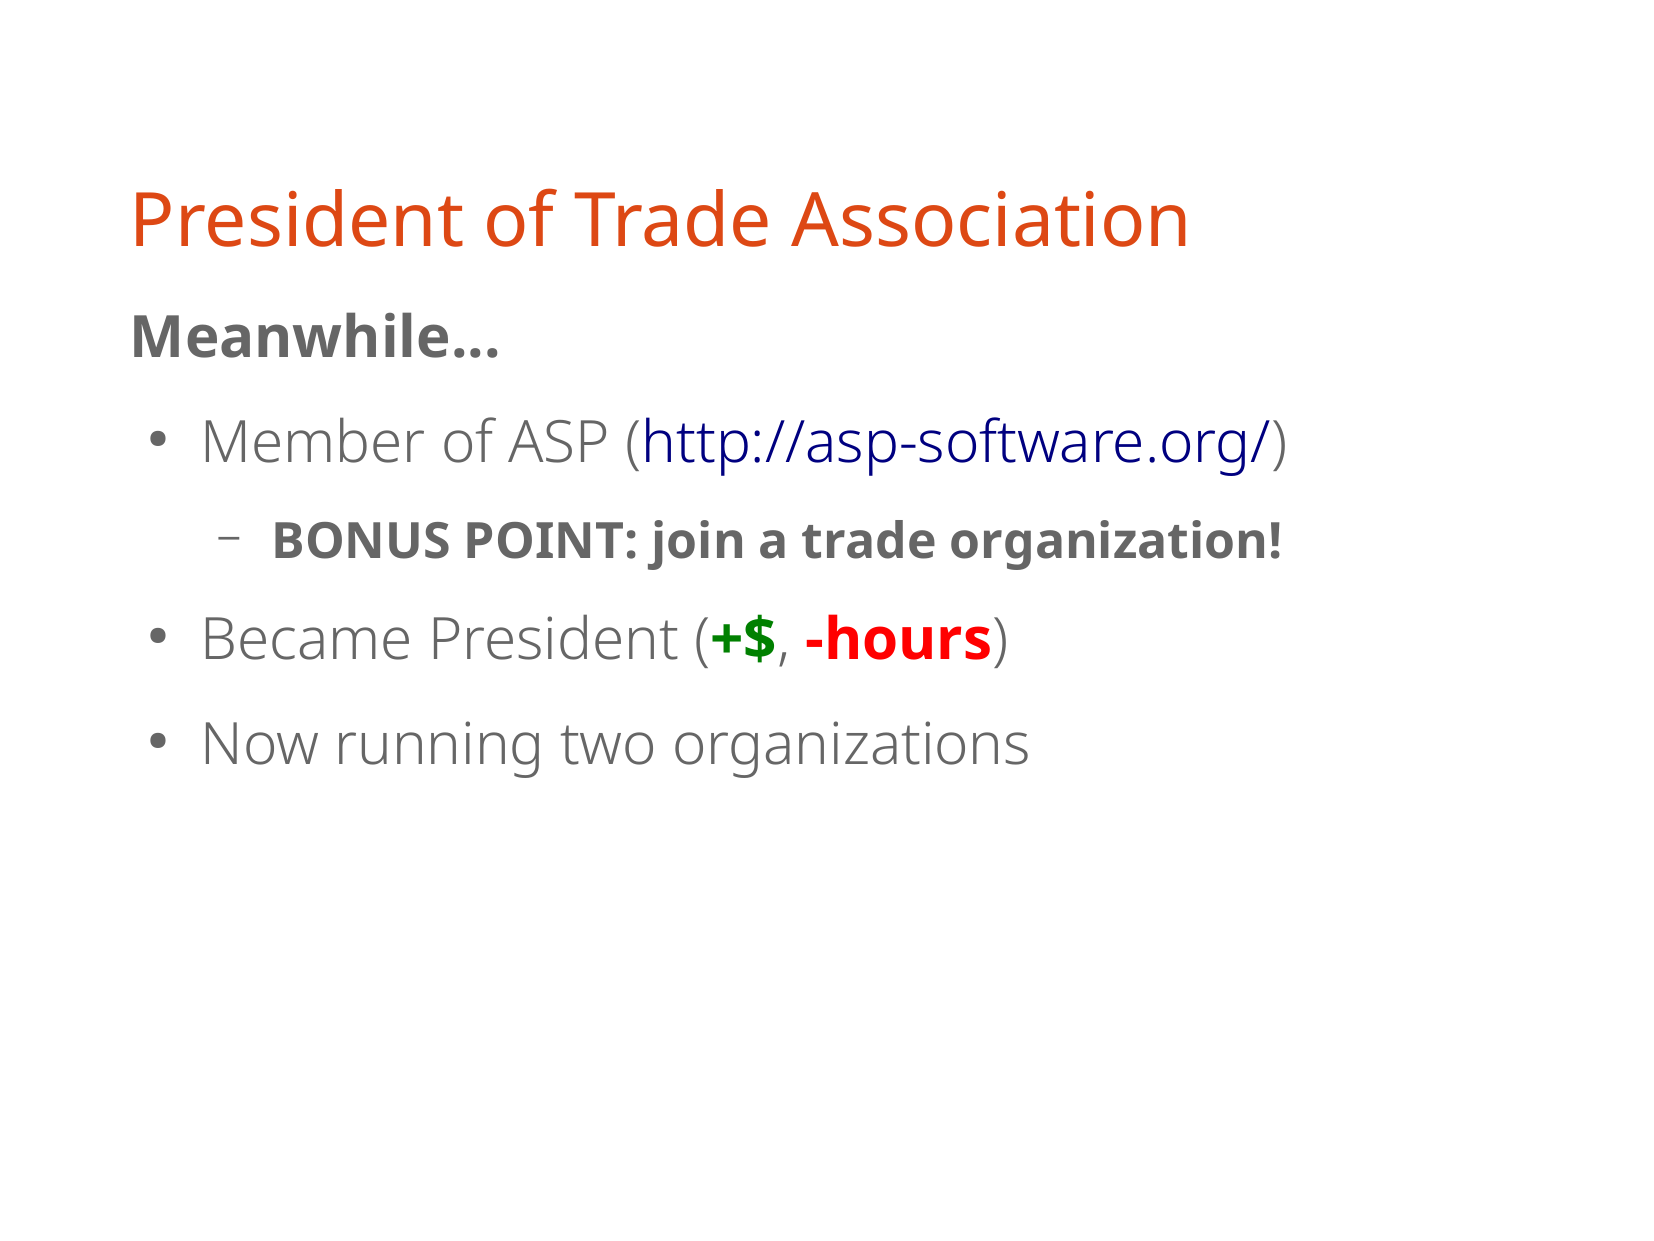

# President of Trade Association
Meanwhile...
Member of ASP (http://asp-software.org/)
BONUS POINT: join a trade organization!
Became President (+$, -hours)
Now running two organizations